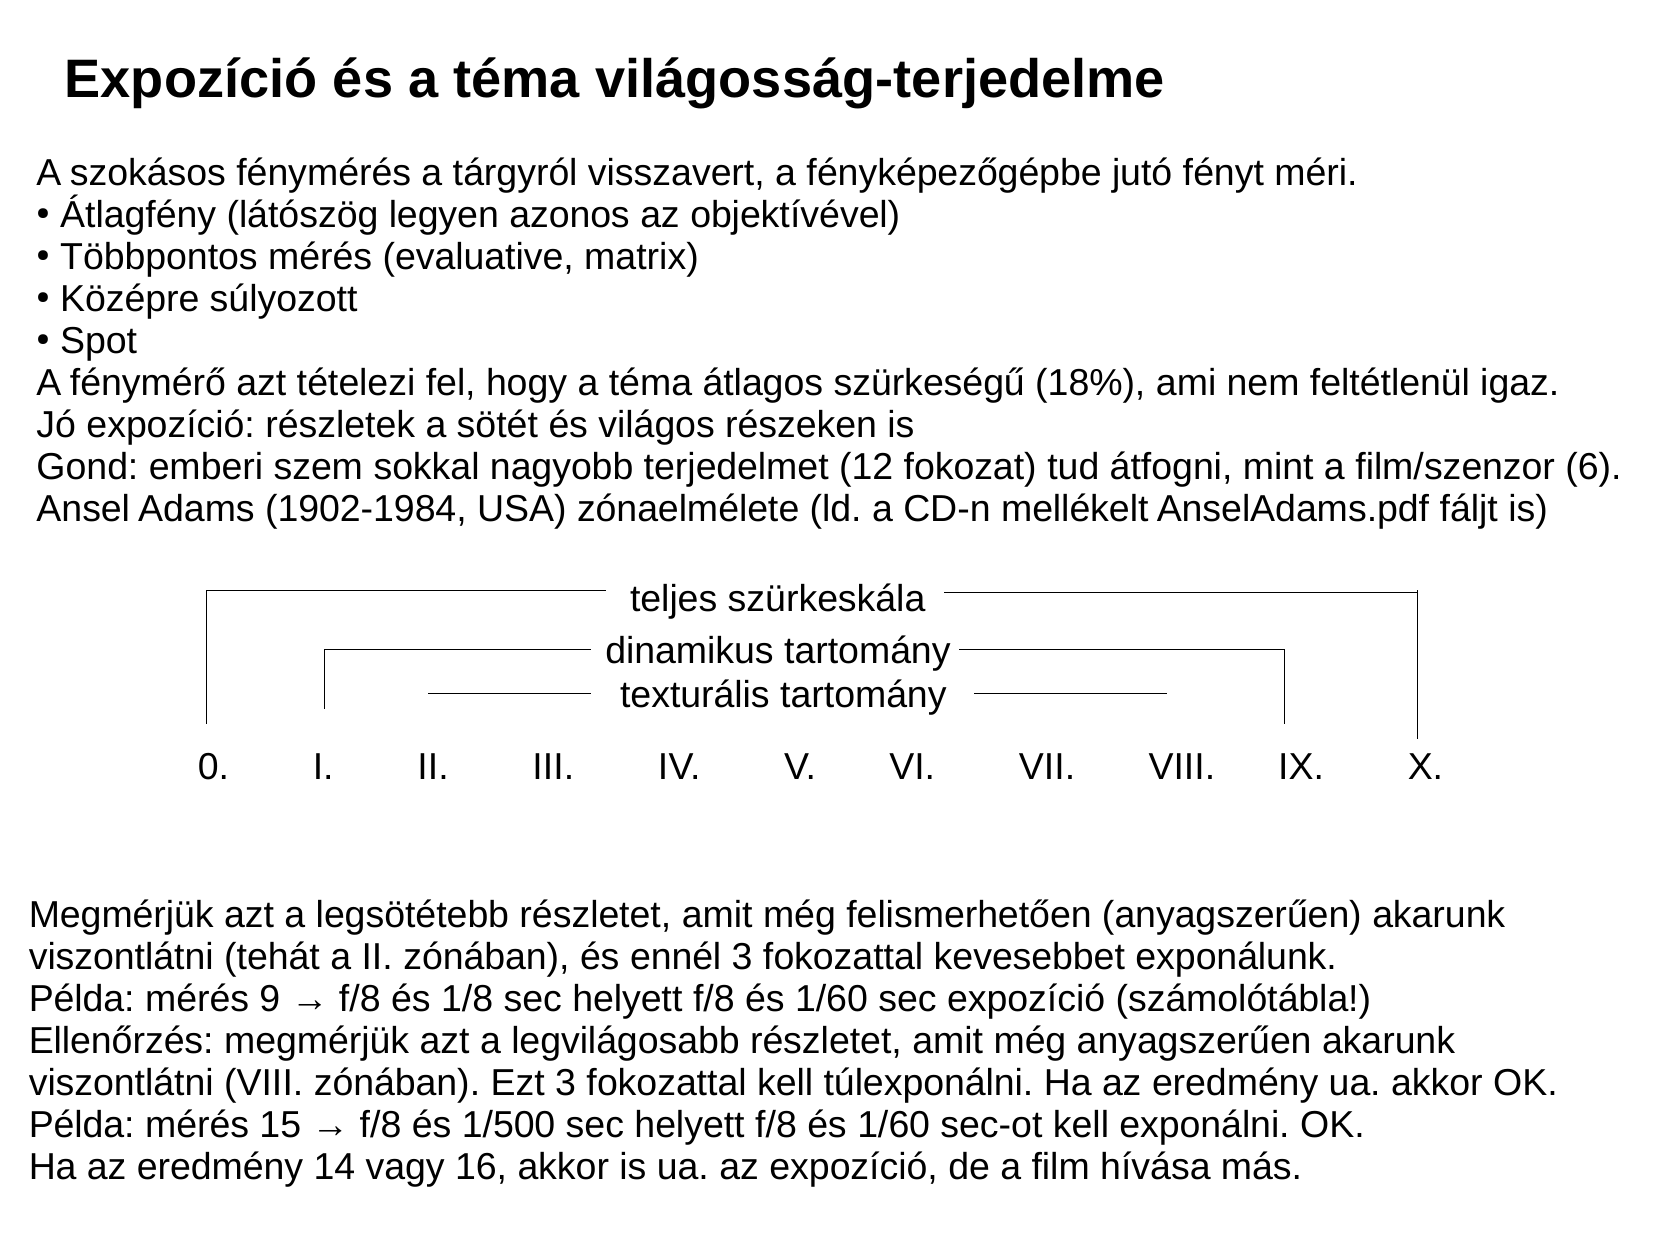

Expozíció és a téma világosság-terjedelme
A szokásos fénymérés a tárgyról visszavert, a fényképezőgépbe jutó fényt méri.
 Átlagfény (látószög legyen azonos az objektívével)
 Többpontos mérés (evaluative, matrix)
 Középre súlyozott
 Spot
A fénymérő azt tételezi fel, hogy a téma átlagos szürkeségű (18%), ami nem feltétlenül igaz.
Jó expozíció: részletek a sötét és világos részeken is
Gond: emberi szem sokkal nagyobb terjedelmet (12 fokozat) tud átfogni, mint a film/szenzor (6).
Ansel Adams (1902-1984, USA) zónaelmélete (ld. a CD-n mellékelt AnselAdams.pdf fáljt is)
teljes szürkeskála
dinamikus tartomány
texturális tartomány
0. I. II. III. IV. V. VI. VII. VIII. IX. X.
Megmérjük azt a legsötétebb részletet, amit még felismerhetően (anyagszerűen) akarunk
viszontlátni (tehát a II. zónában), és ennél 3 fokozattal kevesebbet exponálunk.
Példa: mérés 9 → f/8 és 1/8 sec helyett f/8 és 1/60 sec expozíció (számolótábla!)
Ellenőrzés: megmérjük azt a legvilágosabb részletet, amit még anyagszerűen akarunk
viszontlátni (VIII. zónában). Ezt 3 fokozattal kell túlexponálni. Ha az eredmény ua. akkor OK.
Példa: mérés 15 → f/8 és 1/500 sec helyett f/8 és 1/60 sec-ot kell exponálni. OK.
Ha az eredmény 14 vagy 16, akkor is ua. az expozíció, de a film hívása más.